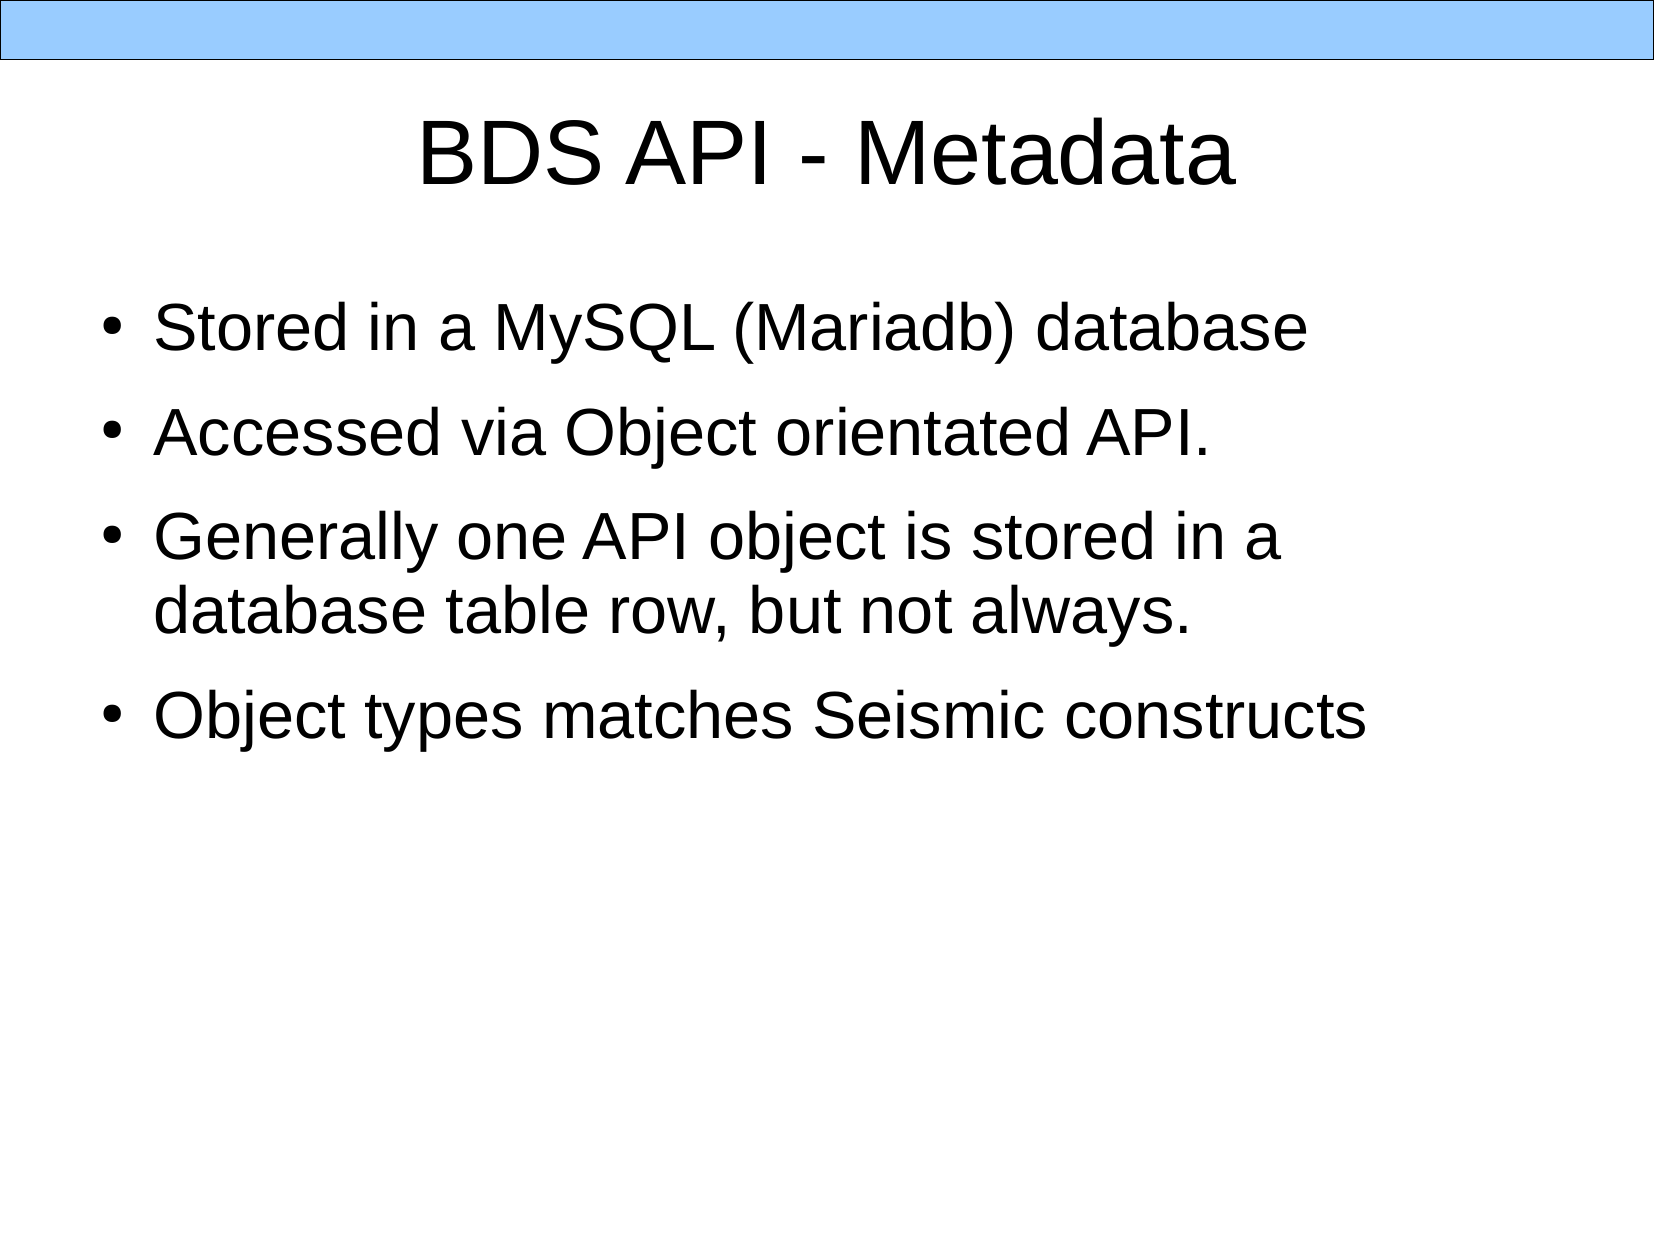

# BDS API - Metadata
Stored in a MySQL (Mariadb) database
Accessed via Object orientated API.
Generally one API object is stored in a database table row, but not always.
Object types matches Seismic constructs